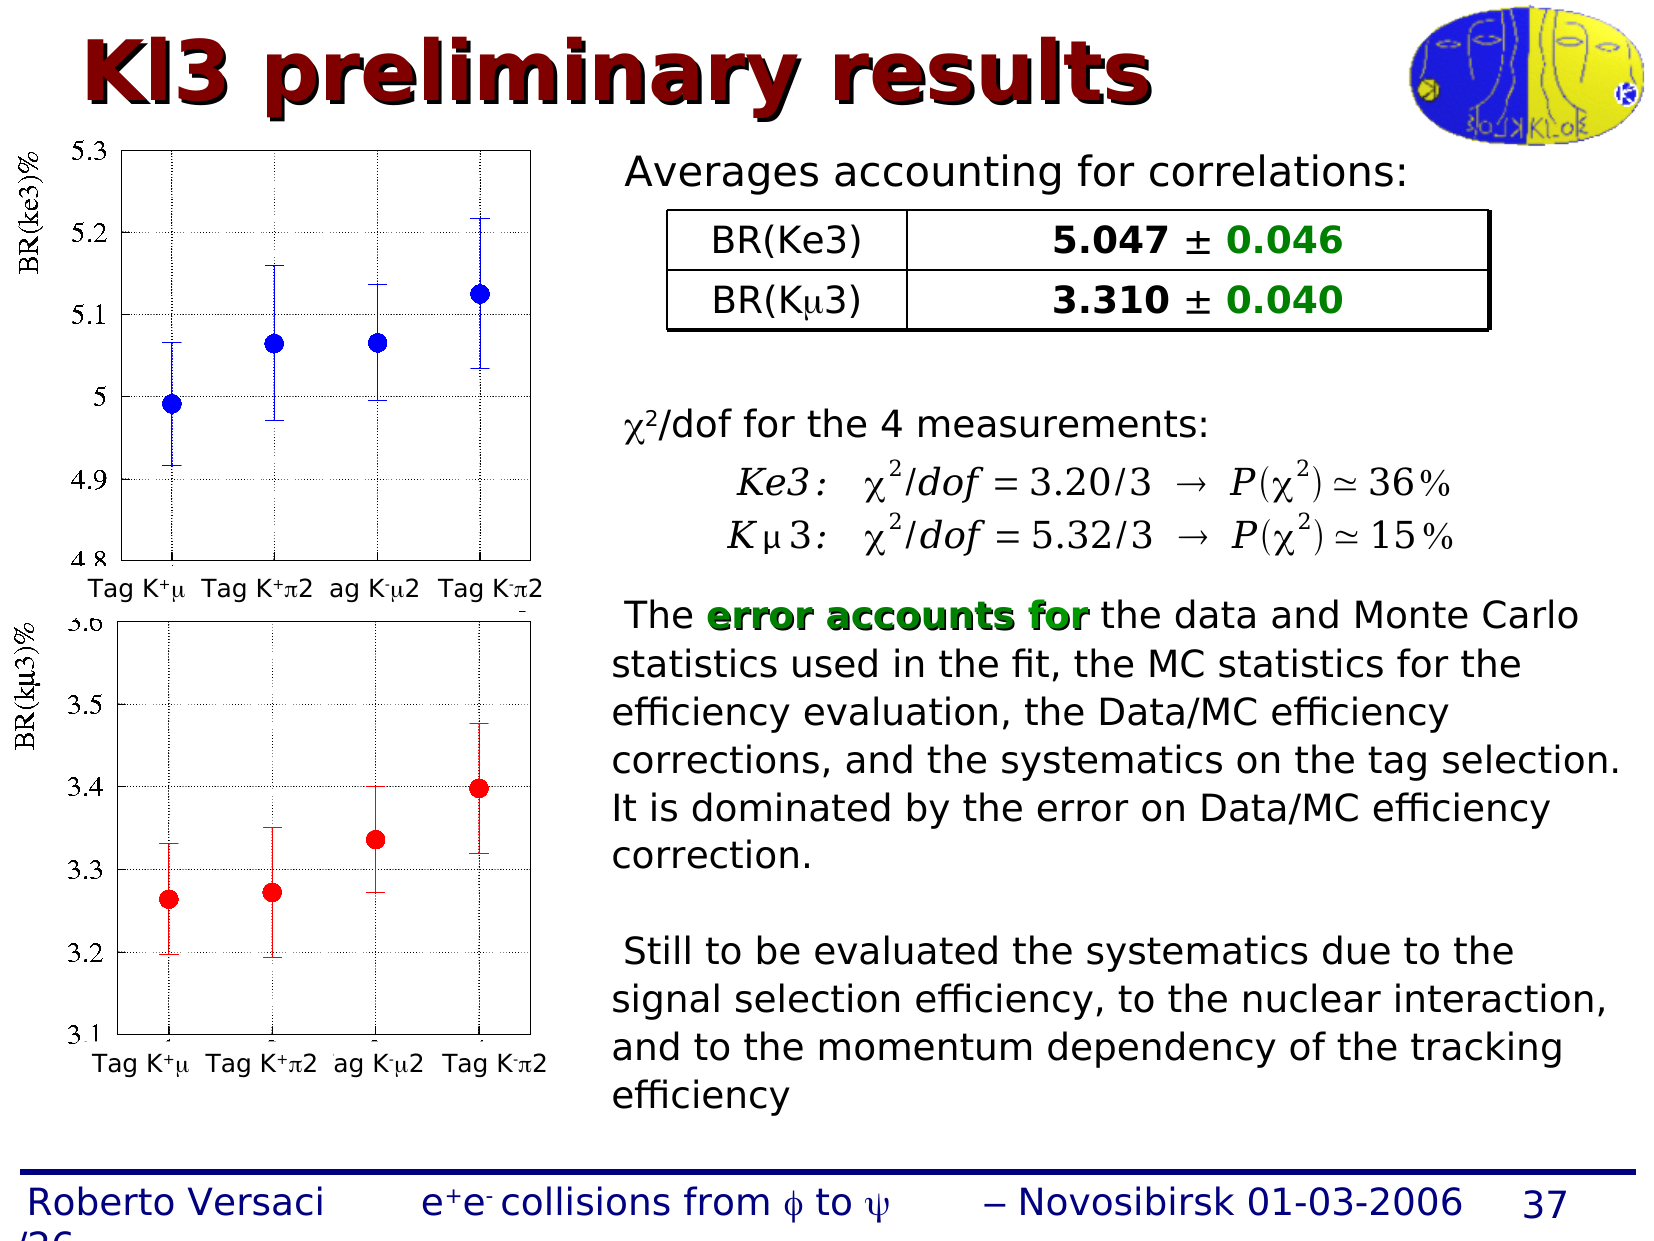

Kl3 preliminary results
 Averages accounting for correlations:
BR(Ke3)
5.047  0.046
BR(K3)
3.310  0.040
 2/dof for the 4 measurements:
 The error accounts for the data and Monte Carlo statistics used in the fit, the MC statistics for the efficiency evaluation, the Data/MC efficiency corrections, and the systematics on the tag selection. It is dominated by the error on Data/MC efficiency correction.
 Still to be evaluated the systematics due to the signal selection efficiency, to the nuclear interaction, and to the momentum dependency of the tracking efficiency
Tag K+2
Tag K+2
Tag K-2
Tag K-2
Tag K+2
Tag K+2
Tag K-2
Tag K-2
37